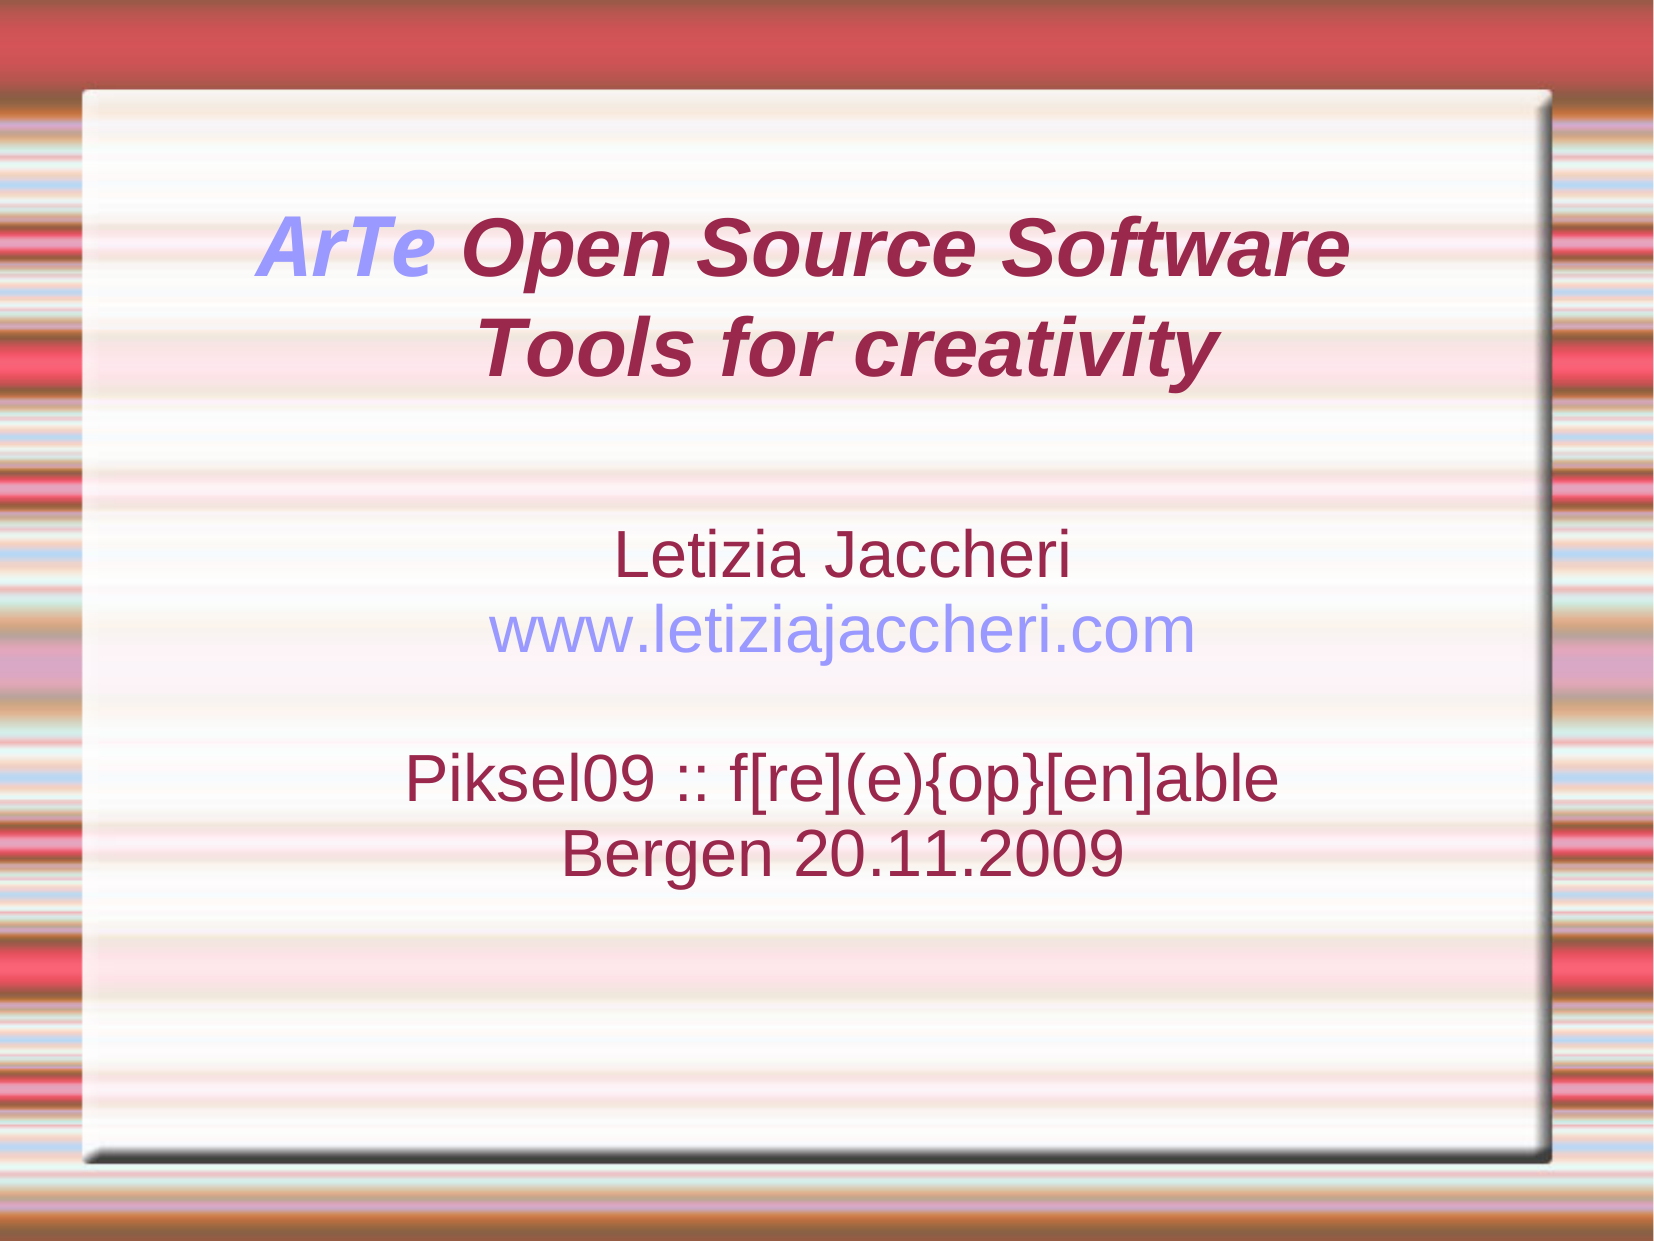

# ArTe Open Source Software Tools for creativity
Letizia Jaccheri
www.letiziajaccheri.com
Piksel09 :: f[re](e){op}[en]able
Bergen 20.11.2009